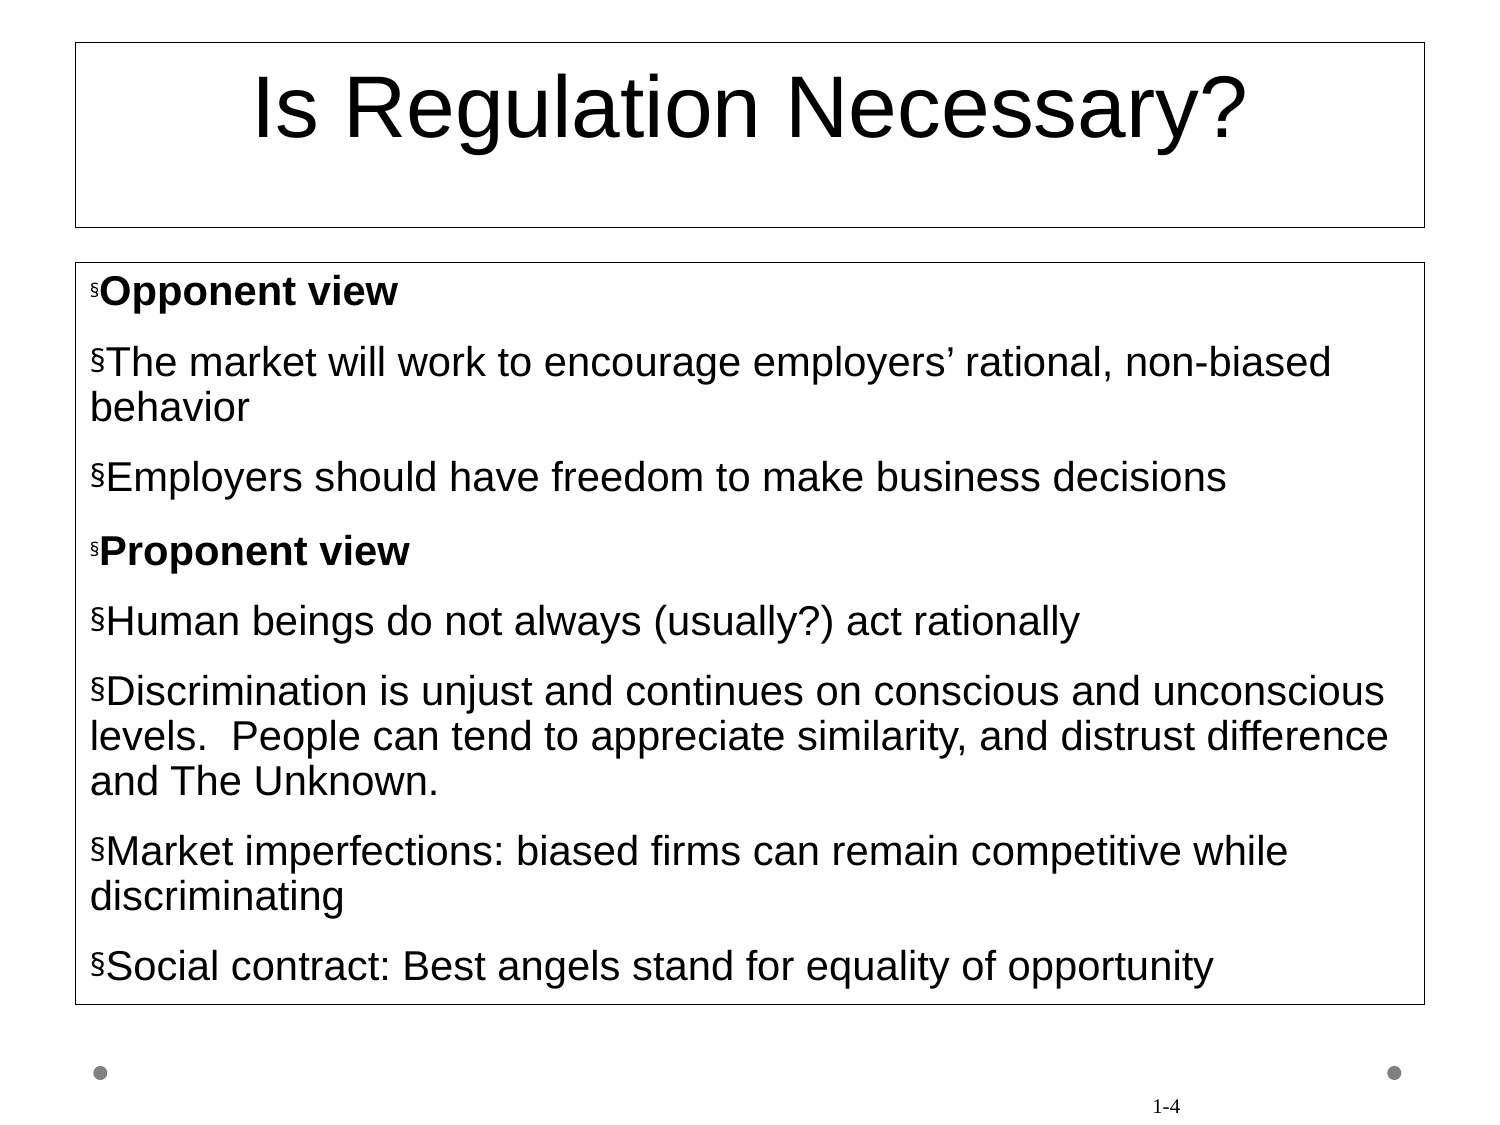

# Is Regulation Necessary?
Opponent view
The market will work to encourage employers’ rational, non-biased behavior
Employers should have freedom to make business decisions
Proponent view
Human beings do not always (usually?) act rationally
Discrimination is unjust and continues on conscious and unconscious levels. People can tend to appreciate similarity, and distrust difference and The Unknown.
Market imperfections: biased firms can remain competitive while discriminating
Social contract: Best angels stand for equality of opportunity